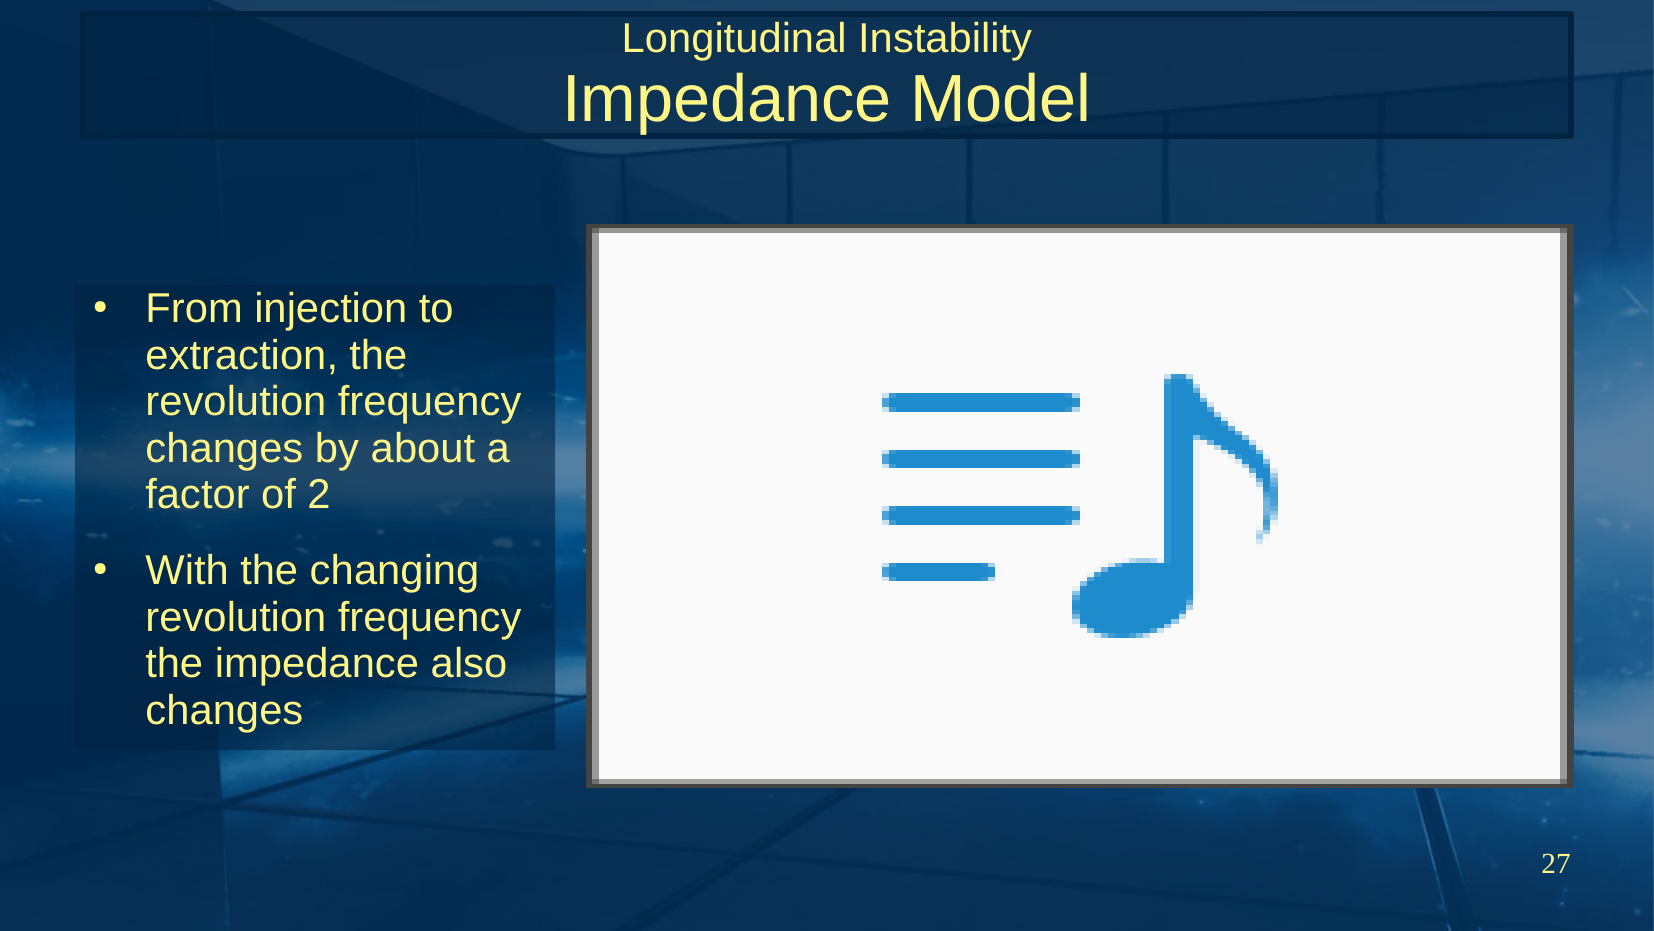

Longitudinal Instability
Impedance Model
# From injection to extraction, the revolution frequency changes by about a factor of 2
With the changing revolution frequency the impedance also changes
27